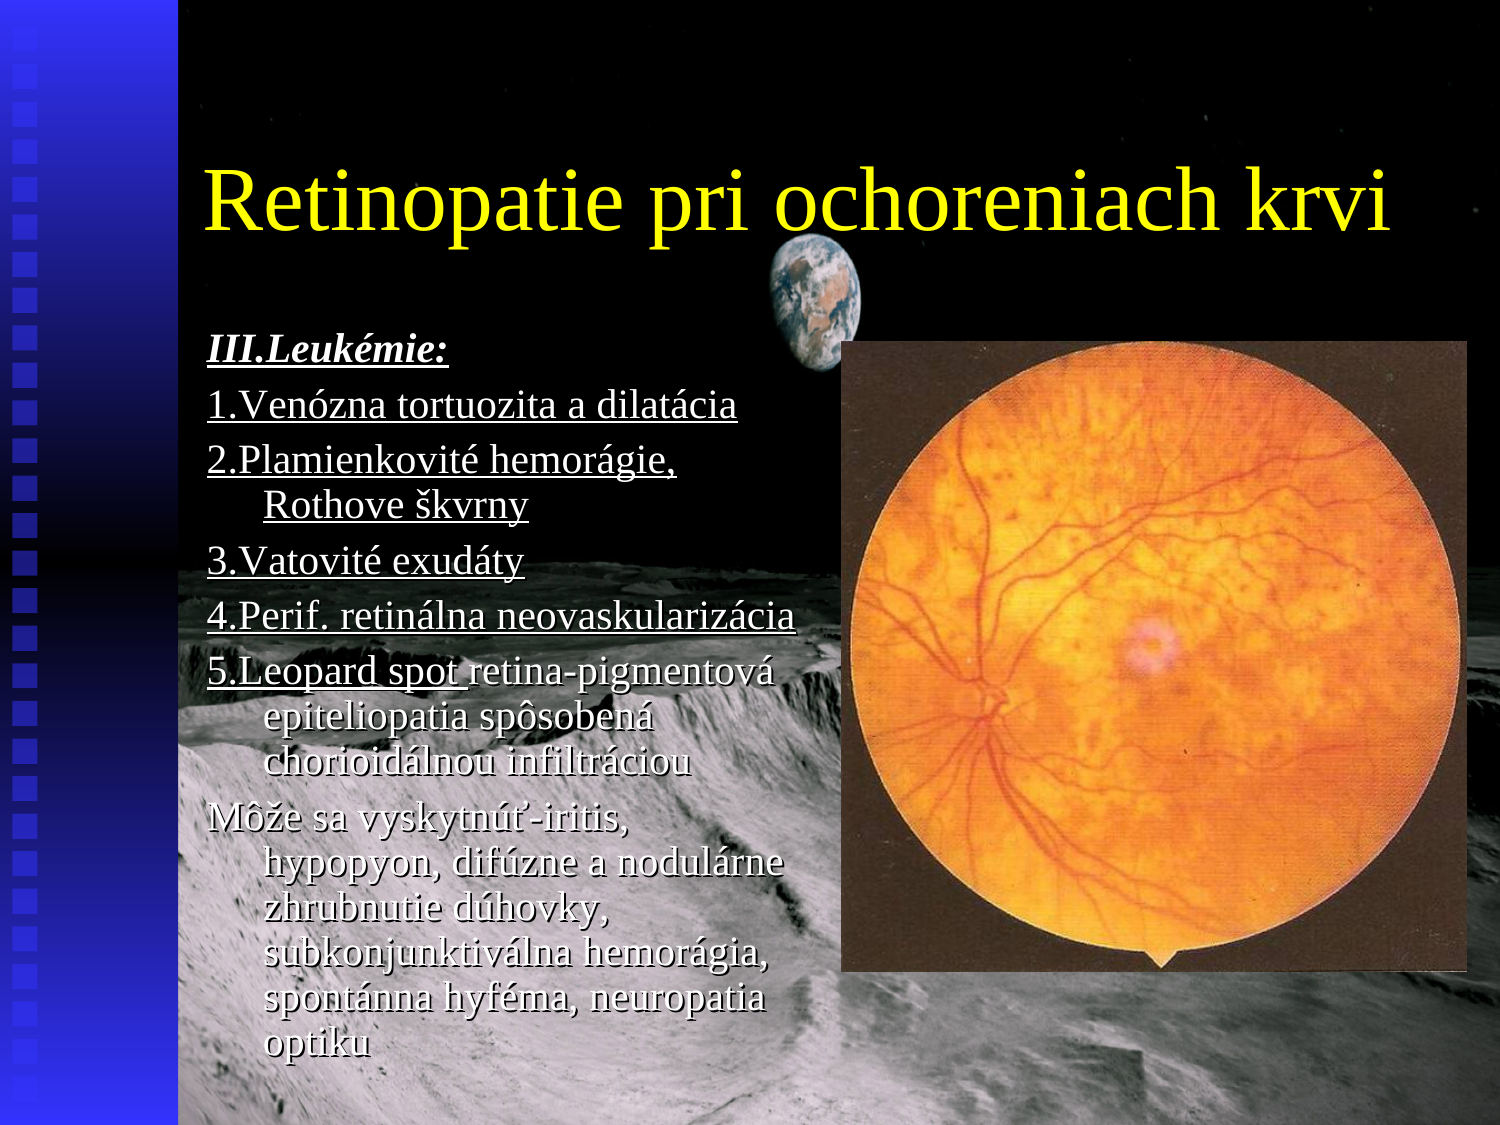

# Retinopatie pri ochoreniach krvi
III.Leukémie:
1.Venózna tortuozita a dilatácia
2.Plamienkovité hemorágie, Rothove škvrny
3.Vatovité exudáty
4.Perif. retinálna neovaskularizácia
5.Leopard spot retina-pigmentová epiteliopatia spôsobená chorioidálnou infiltráciou
Môže sa vyskytnúť-iritis, hypopyon, difúzne a nodulárne zhrubnutie dúhovky, subkonjunktiválna hemorágia, spontánna hyféma, neuropatia optiku